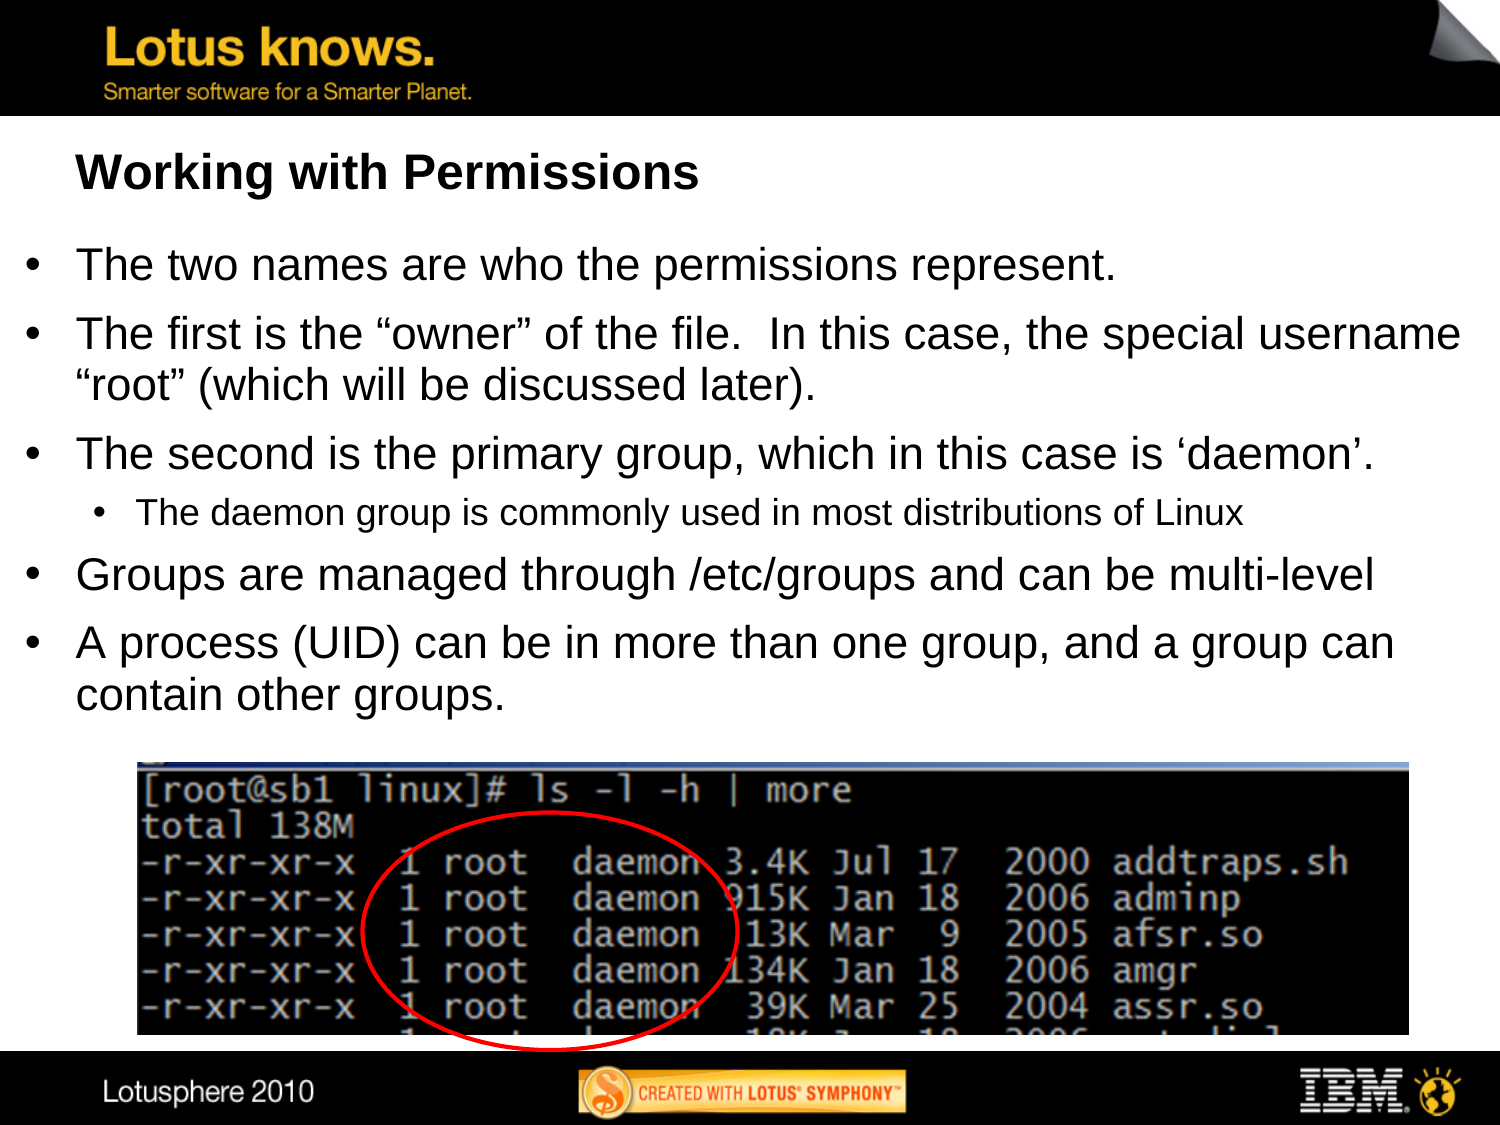

# Working with Permissions
The two names are who the permissions represent.
The first is the “owner” of the file. In this case, the special username “root” (which will be discussed later).
The second is the primary group, which in this case is ‘daemon’.
The daemon group is commonly used in most distributions of Linux
Groups are managed through /etc/groups and can be multi-level
A process (UID) can be in more than one group, and a group can contain other groups.